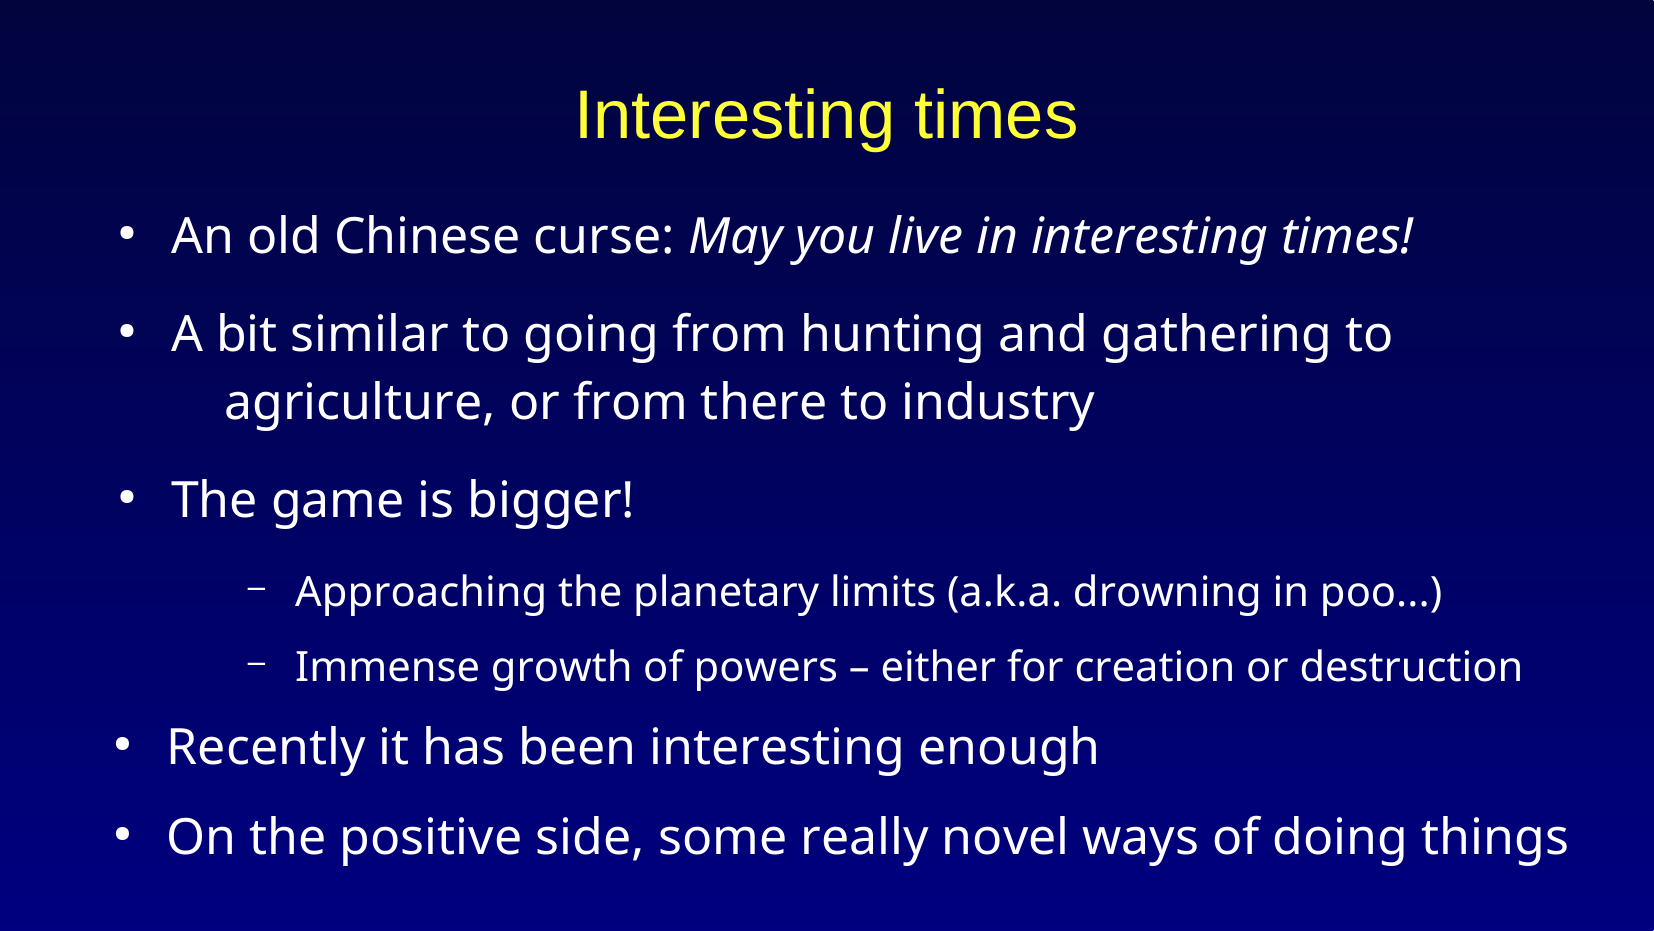

# Interesting times
An old Chinese curse: May you live in interesting times!
A bit similar to going from hunting and gathering to agriculture, or from there to industry
The game is bigger!
Approaching the planetary limits (a.k.a. drowning in poo...)
Immense growth of powers – either for creation or destruction
Recently it has been interesting enough
On the positive side, some really novel ways of doing things